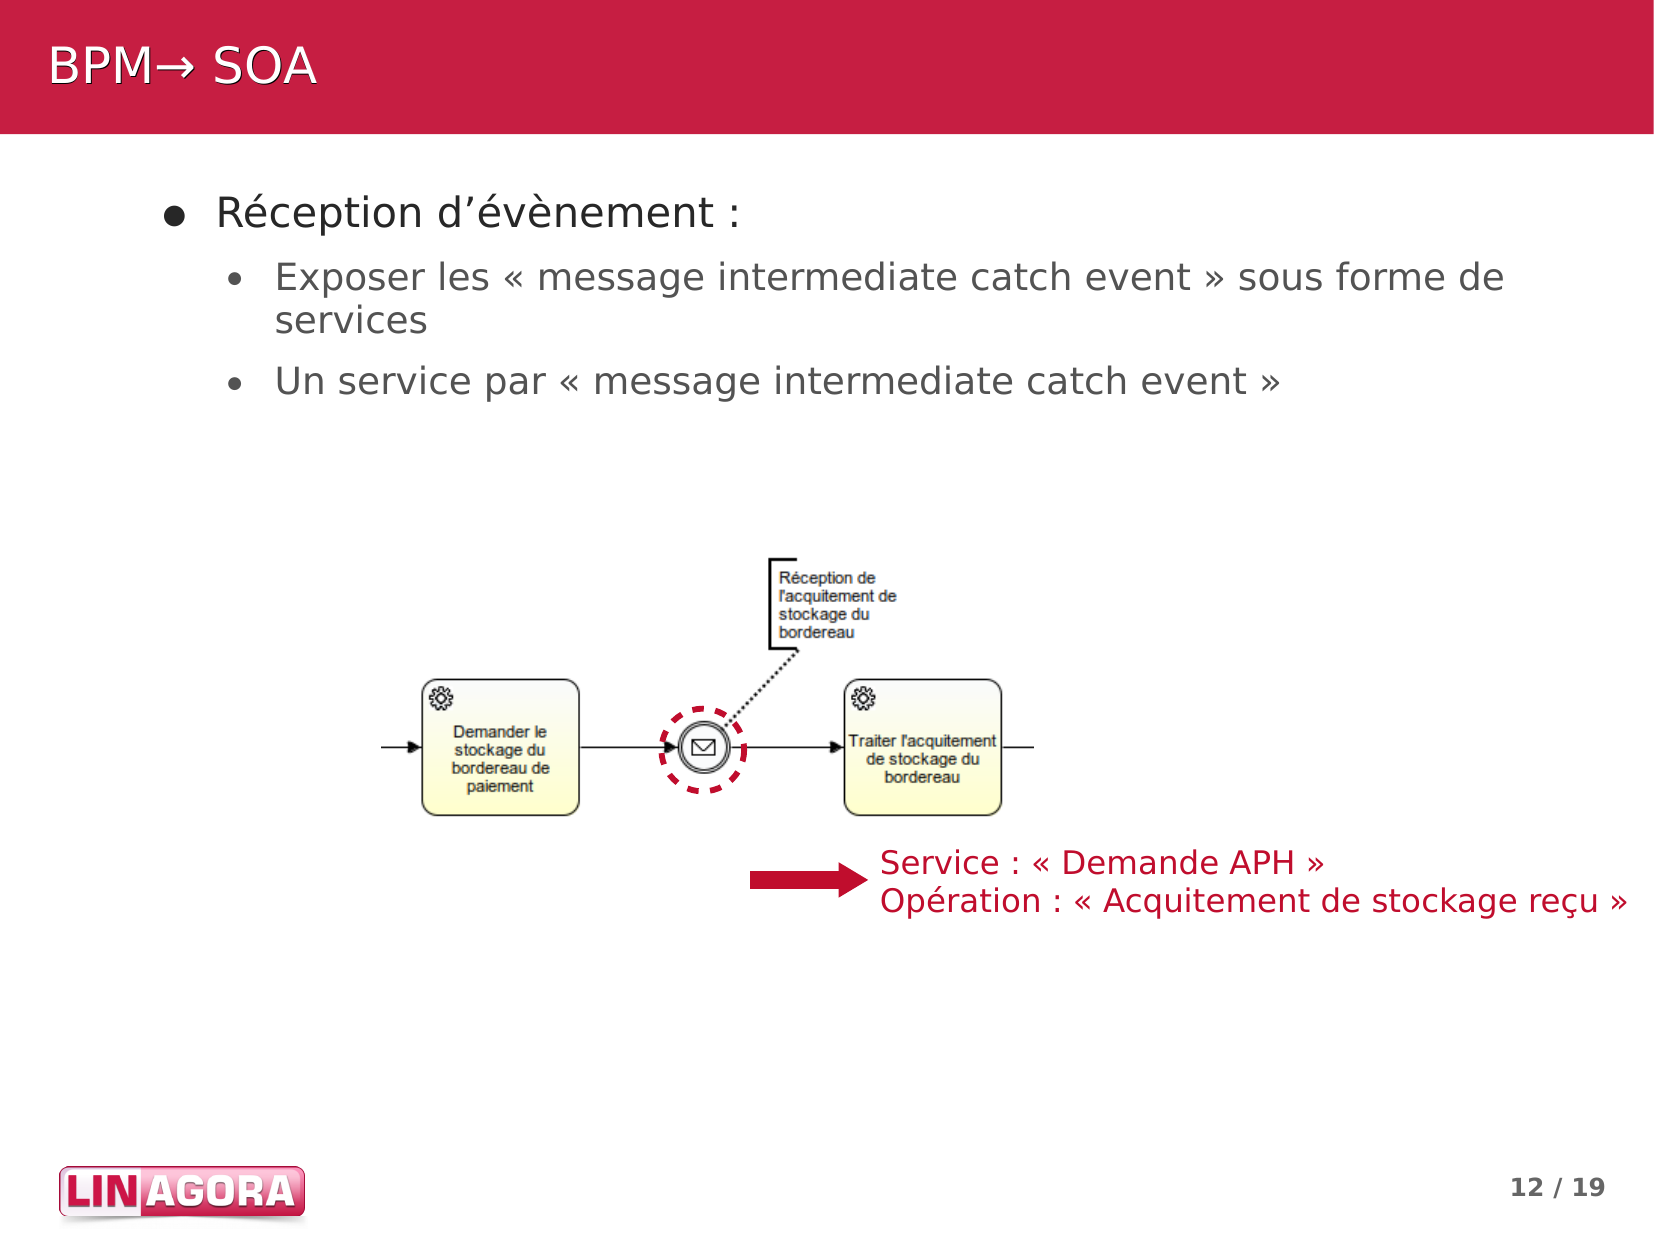

# BPM→ SOA
Réception d’évènement :
Exposer les « message intermediate catch event » sous forme de services
Un service par « message intermediate catch event »
Service : « Demande APH »
Opération : « Acquitement de stockage reçu »